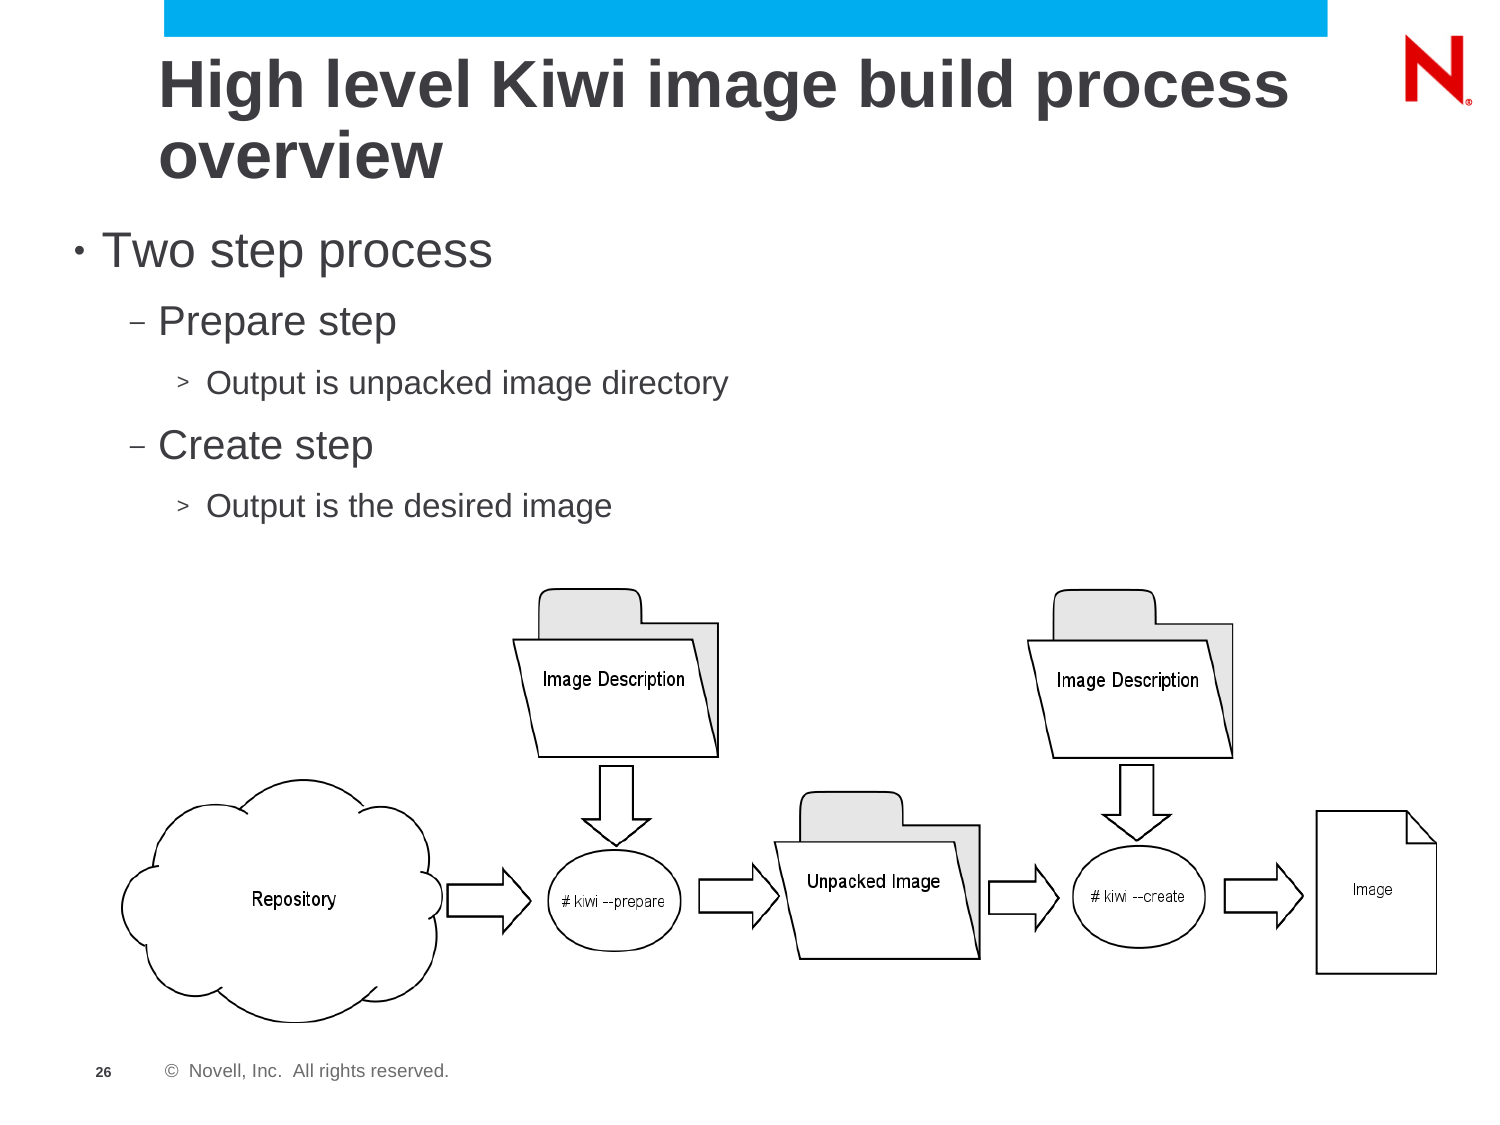

# High level Kiwi image build process overview
Two step process
Prepare step
Output is unpacked image directory
Create step
Output is the desired image